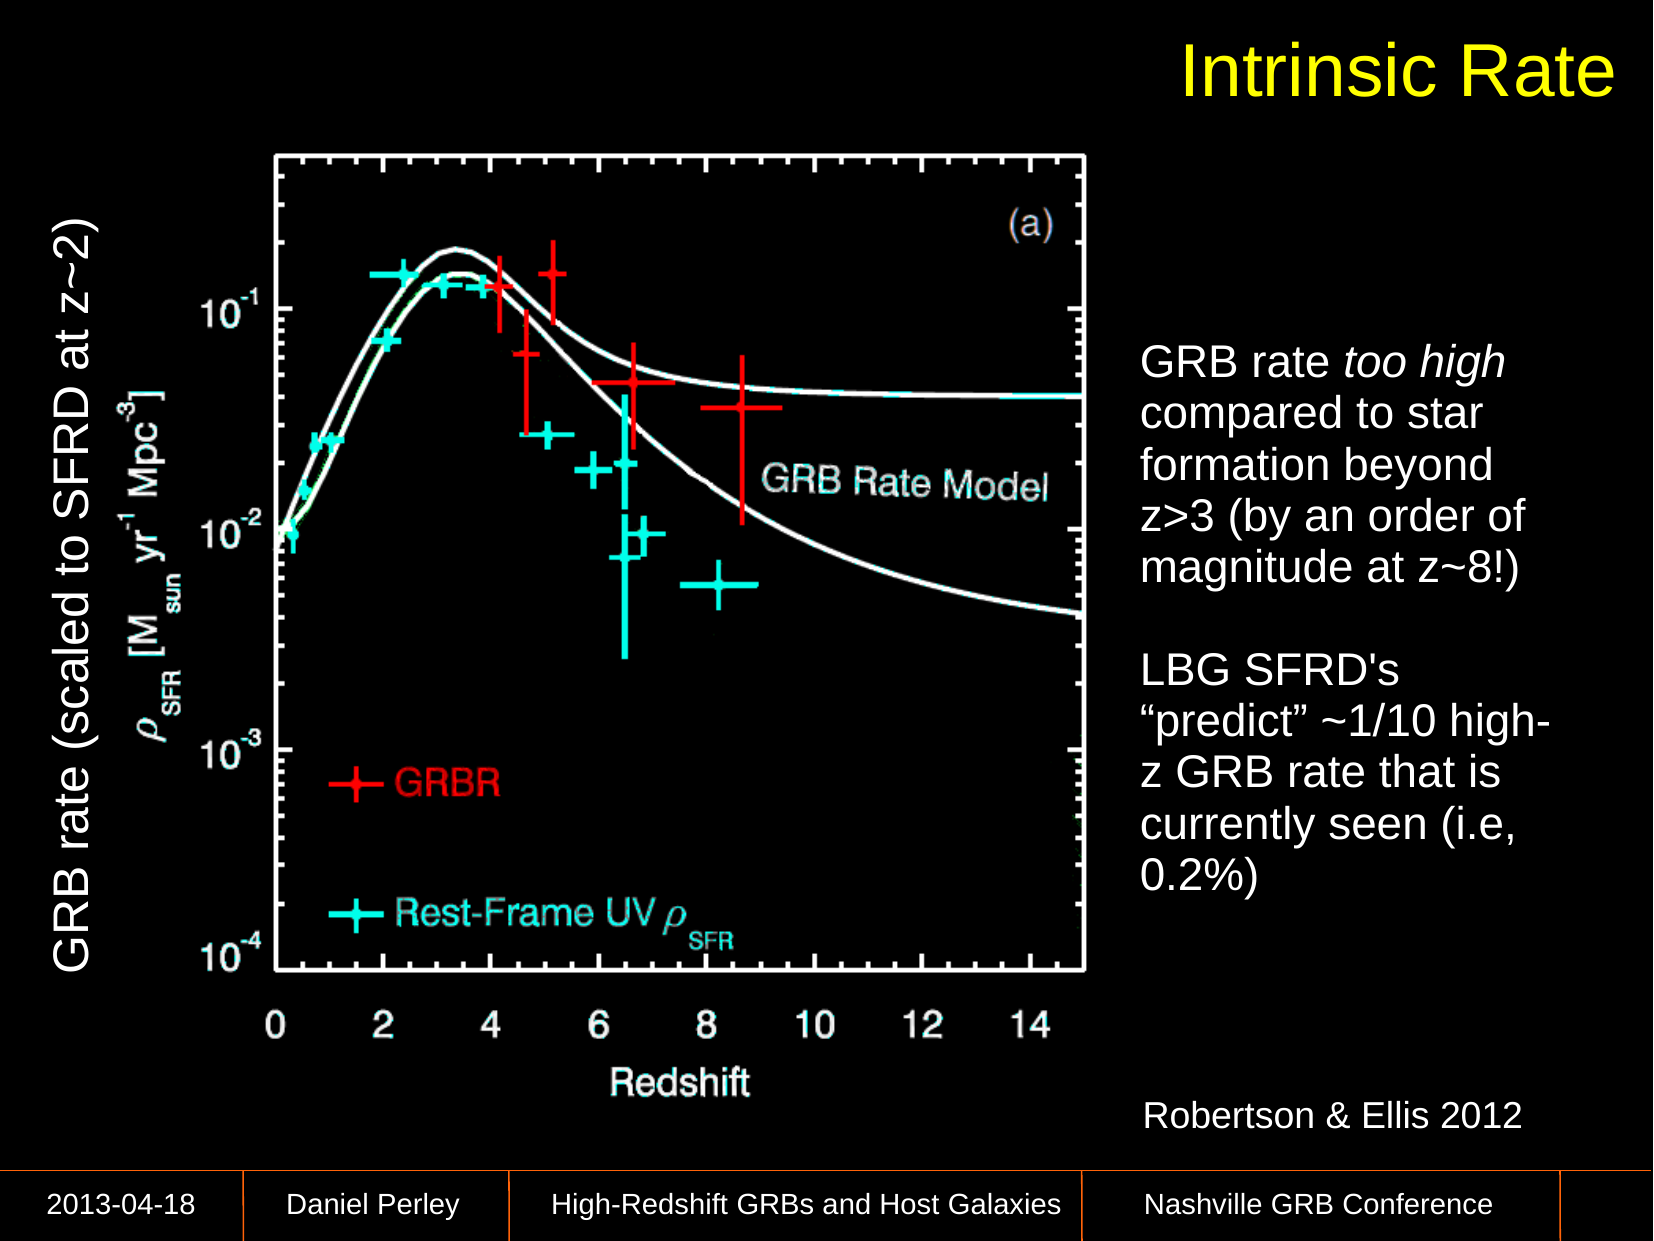

# Intrinsic Rate
GRB rate too high compared to star formation beyond z>3 (by an order of magnitude at z~8!)
LBG SFRD's “predict” ~1/10 high-z GRB rate that is currently seen (i.e, 0.2%)
GRB rate (scaled to SFRD at z~2)
Robertson & Ellis 2012